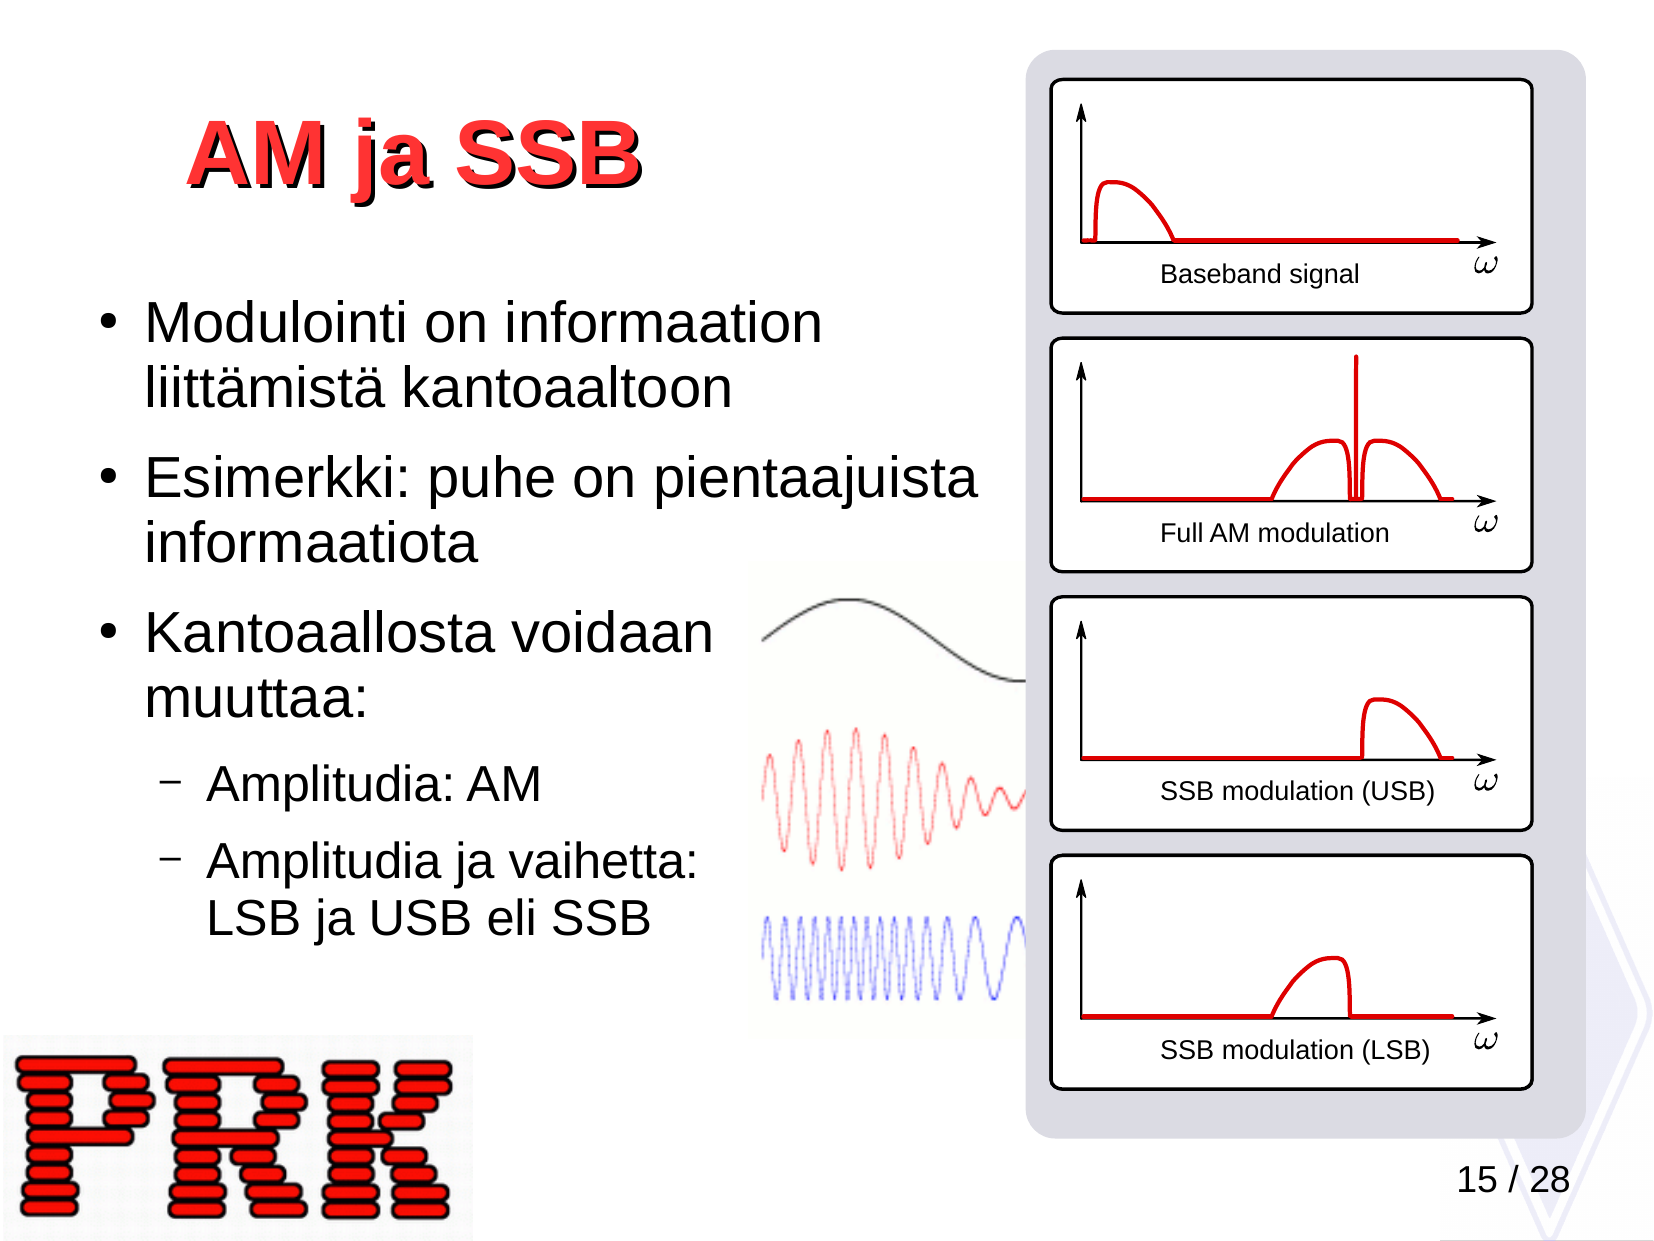

# AM ja SSB
Modulointi on informaation
liittämistä kantoaaltoon
Esimerkki: puhe on pientaajuista
informaatiota
Kantoaallosta voidaan
muuttaa:
Amplitudia: AM
Amplitudia ja vaihetta:
LSB ja USB eli SSB
15